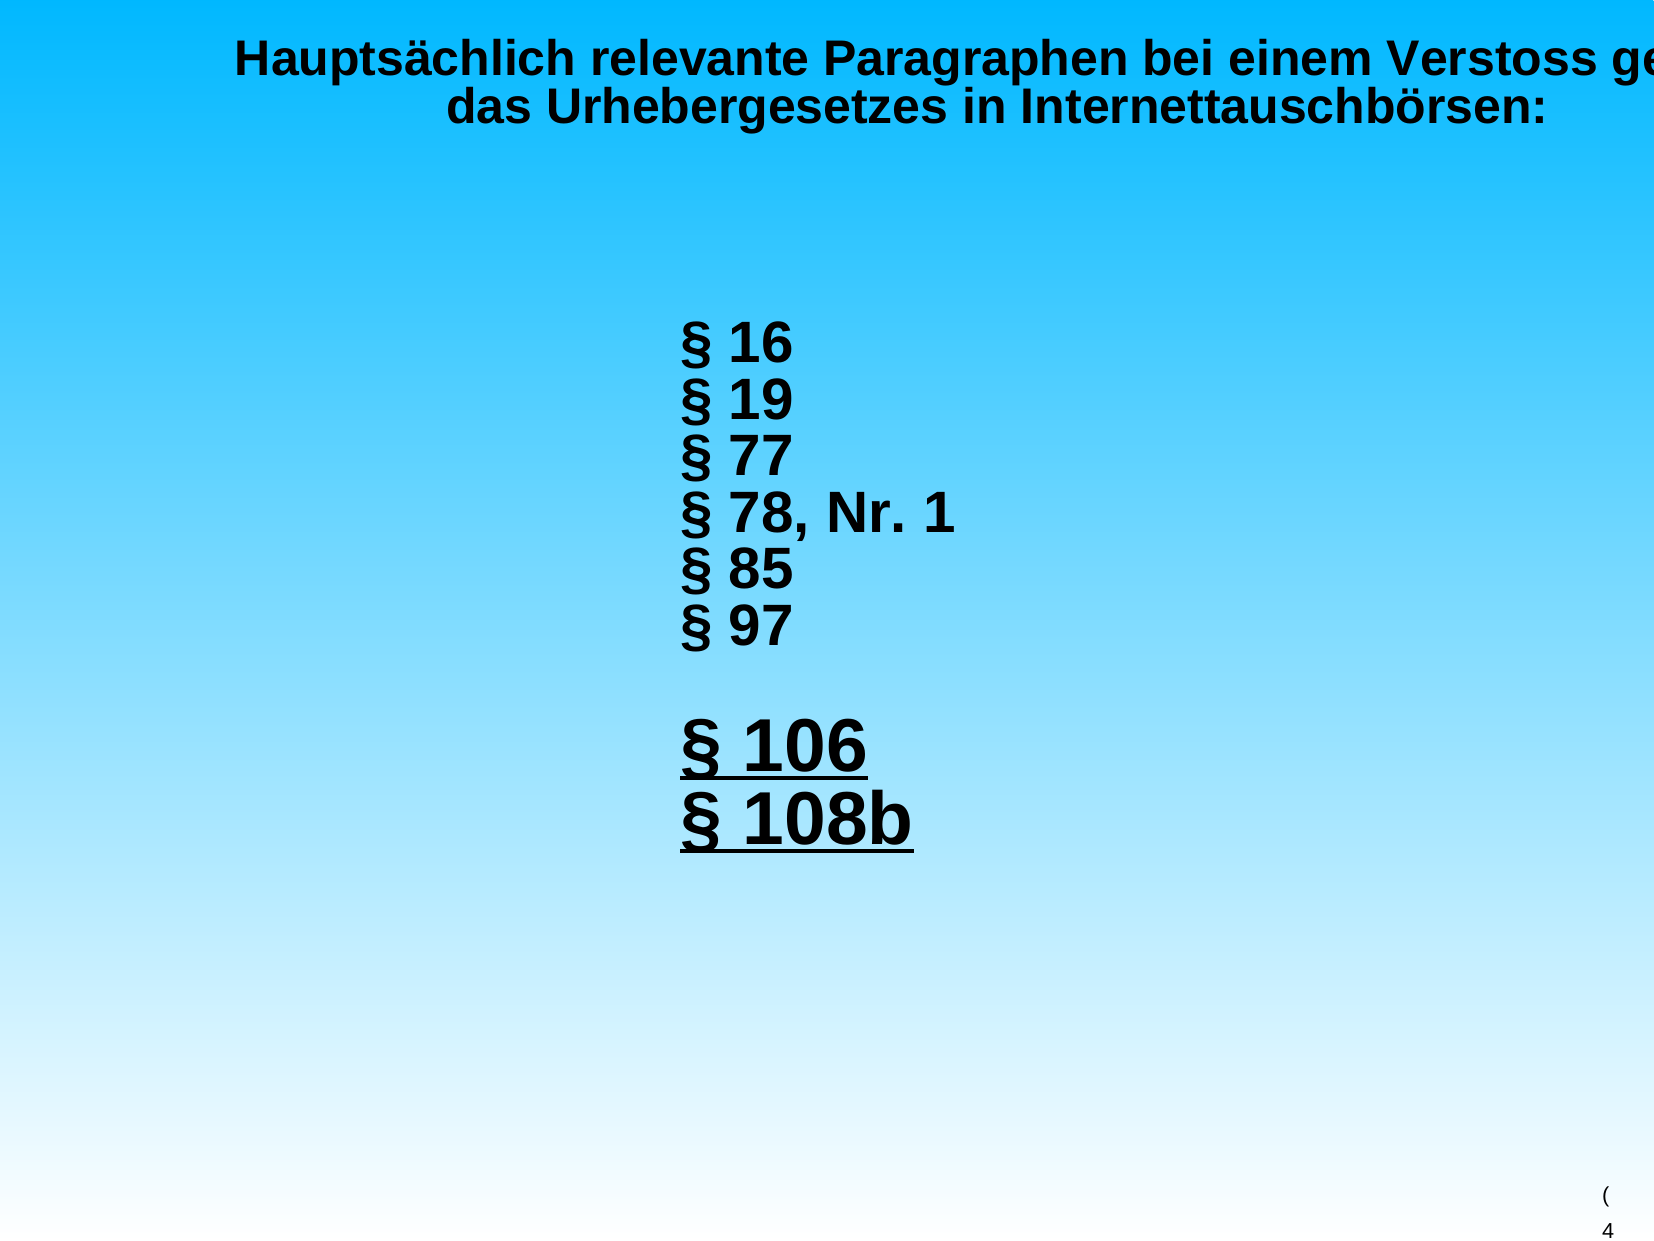

Hauptsächlich relevante Paragraphen bei einem Verstoss gegen
das Urhebergesetzes in Internettauschbörsen:
§ 16
§ 19
§ 77
§ 78, Nr. 1
§ 85
§ 97
§ 106
§ 108b
(4)‏